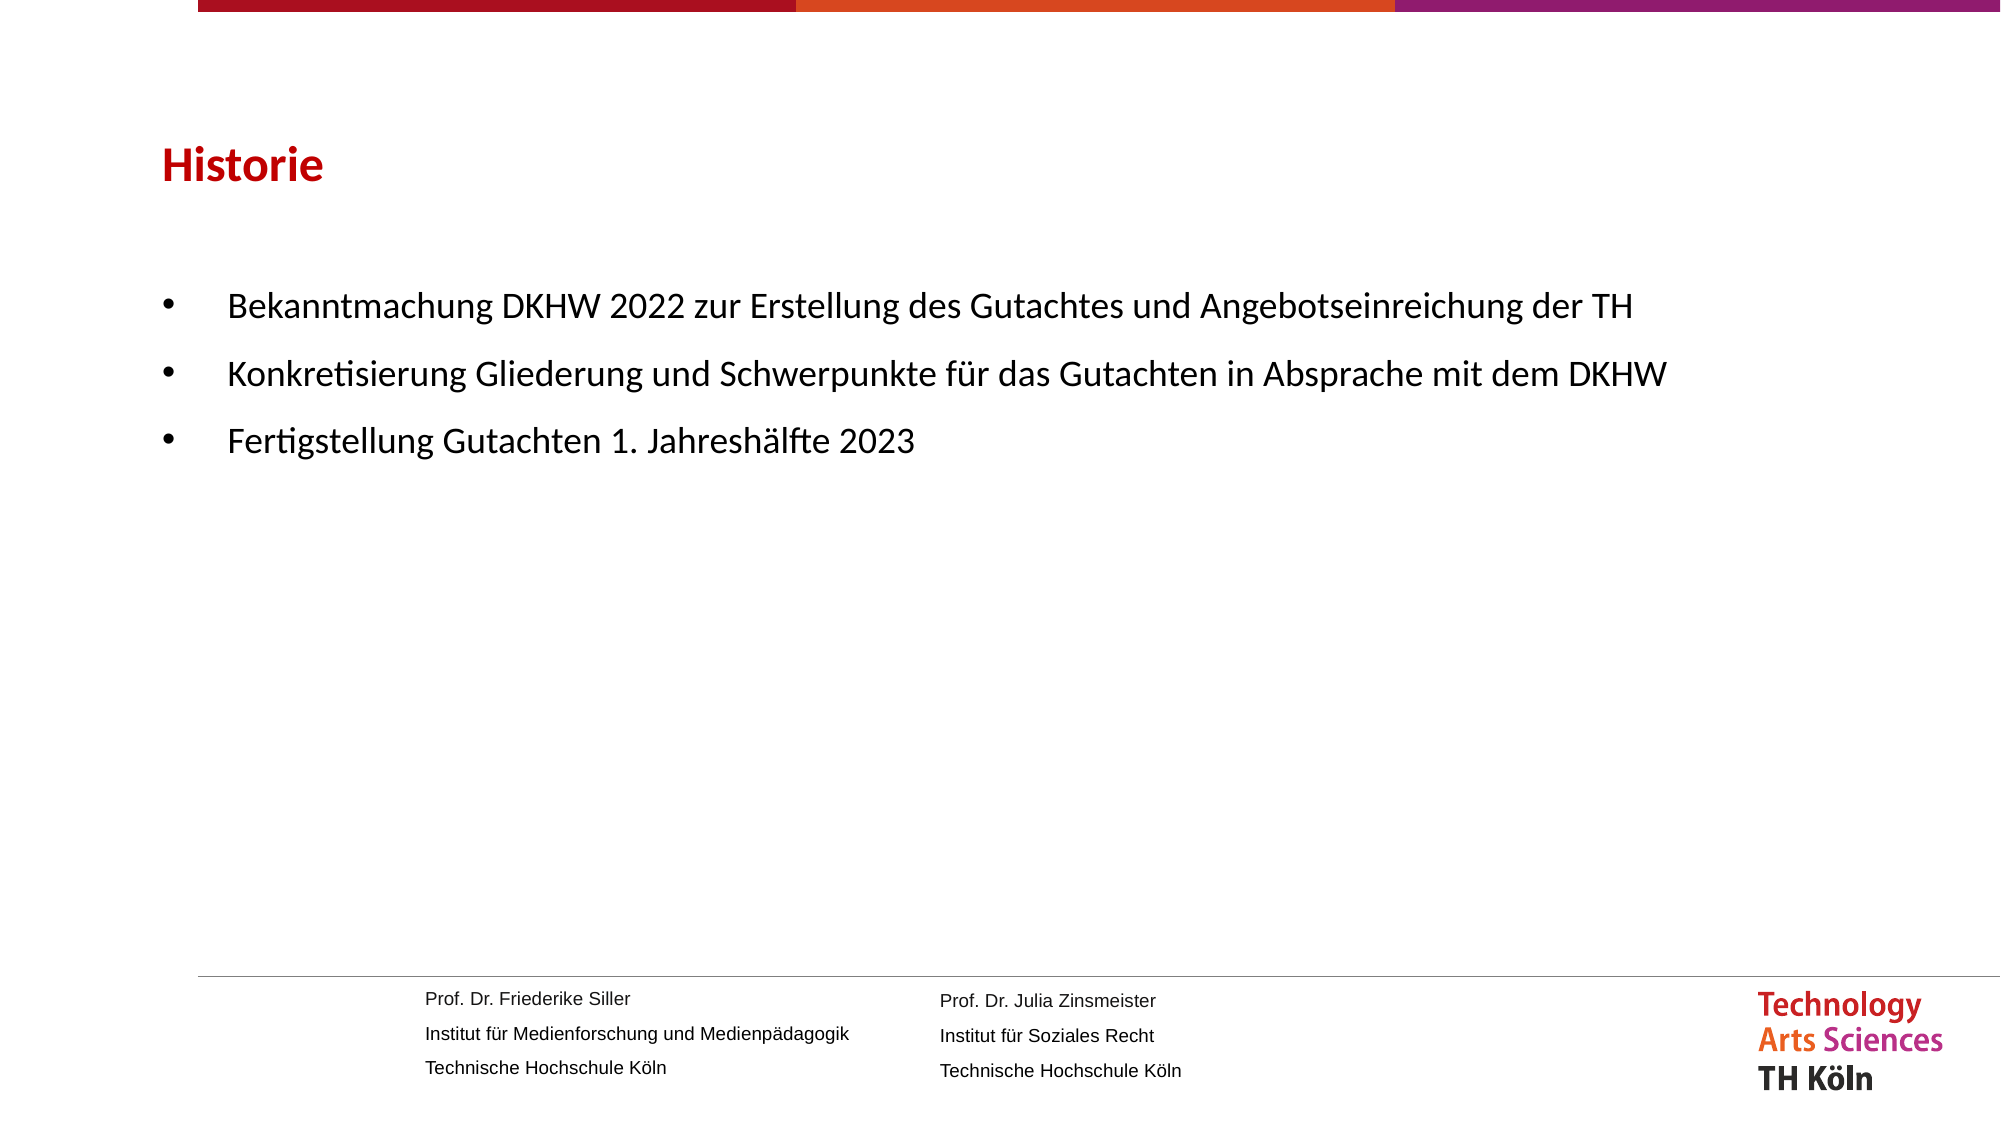

Historie
Bekanntmachung DKHW 2022 zur Erstellung des Gutachtes und Angebotseinreichung der TH
Konkretisierung Gliederung und Schwerpunkte für das Gutachten in Absprache mit dem DKHW
Fertigstellung Gutachten 1. Jahreshälfte 2023